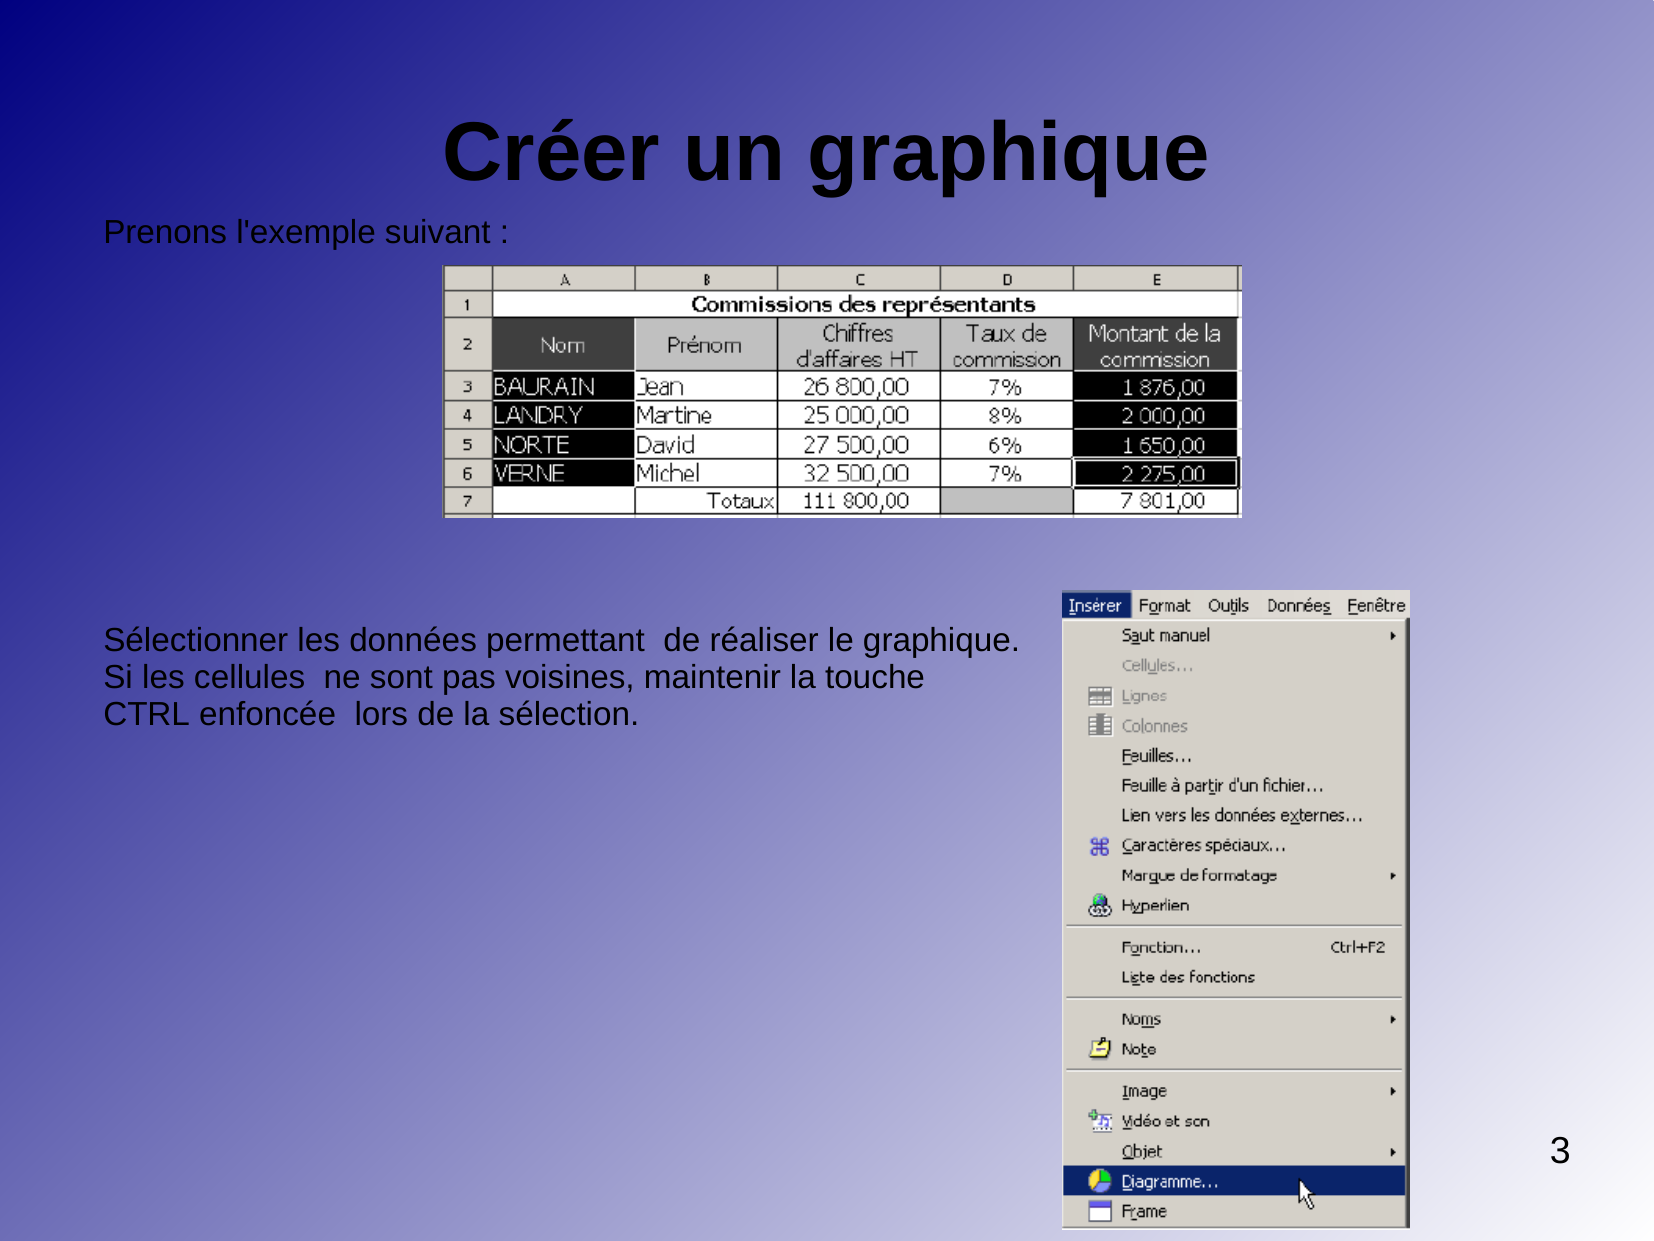

# Créer un graphique
Prenons l'exemple suivant :
Sélectionner les données permettant de réaliser le graphique.
Si les cellules ne sont pas voisines, maintenir la touche
CTRL enfoncée lors de la sélection.
3